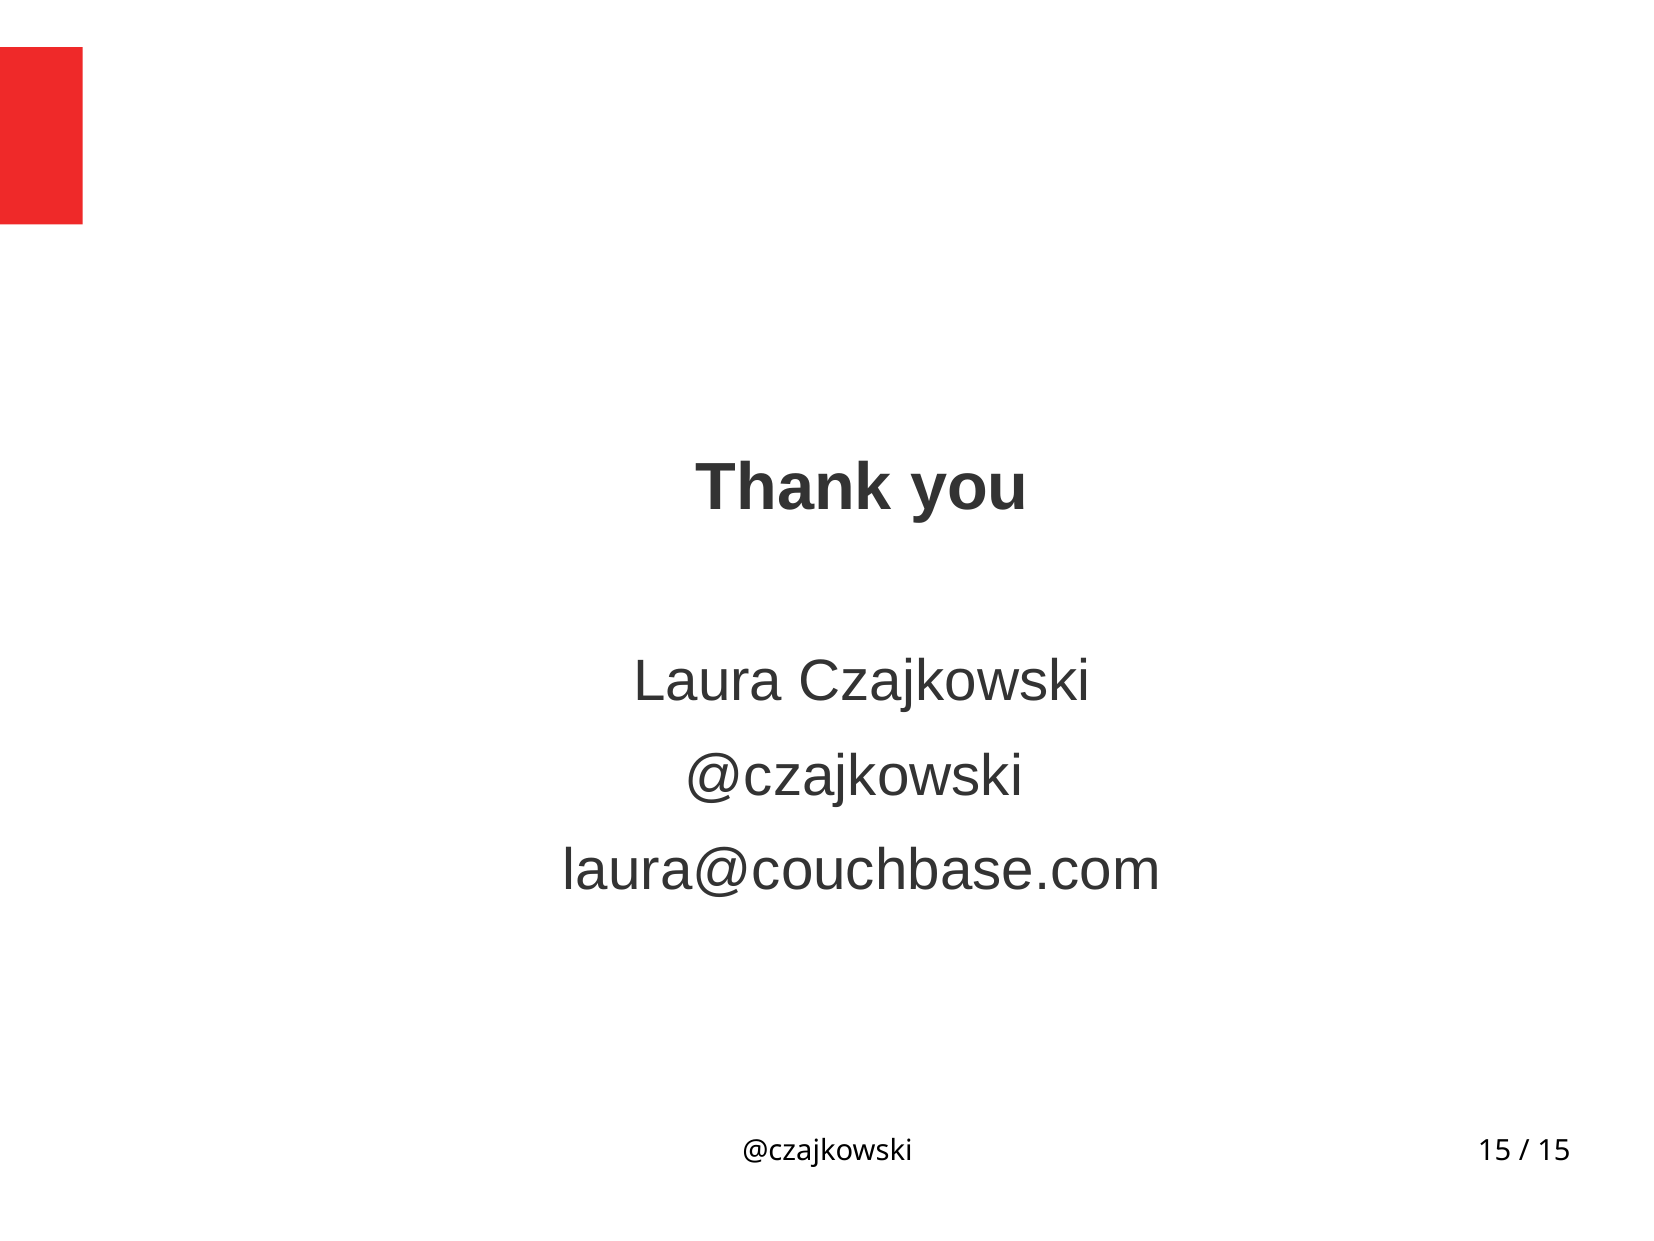

#
Thank you
Laura Czajkowski
@czajkowski
laura@couchbase.com
@czajkowski
15